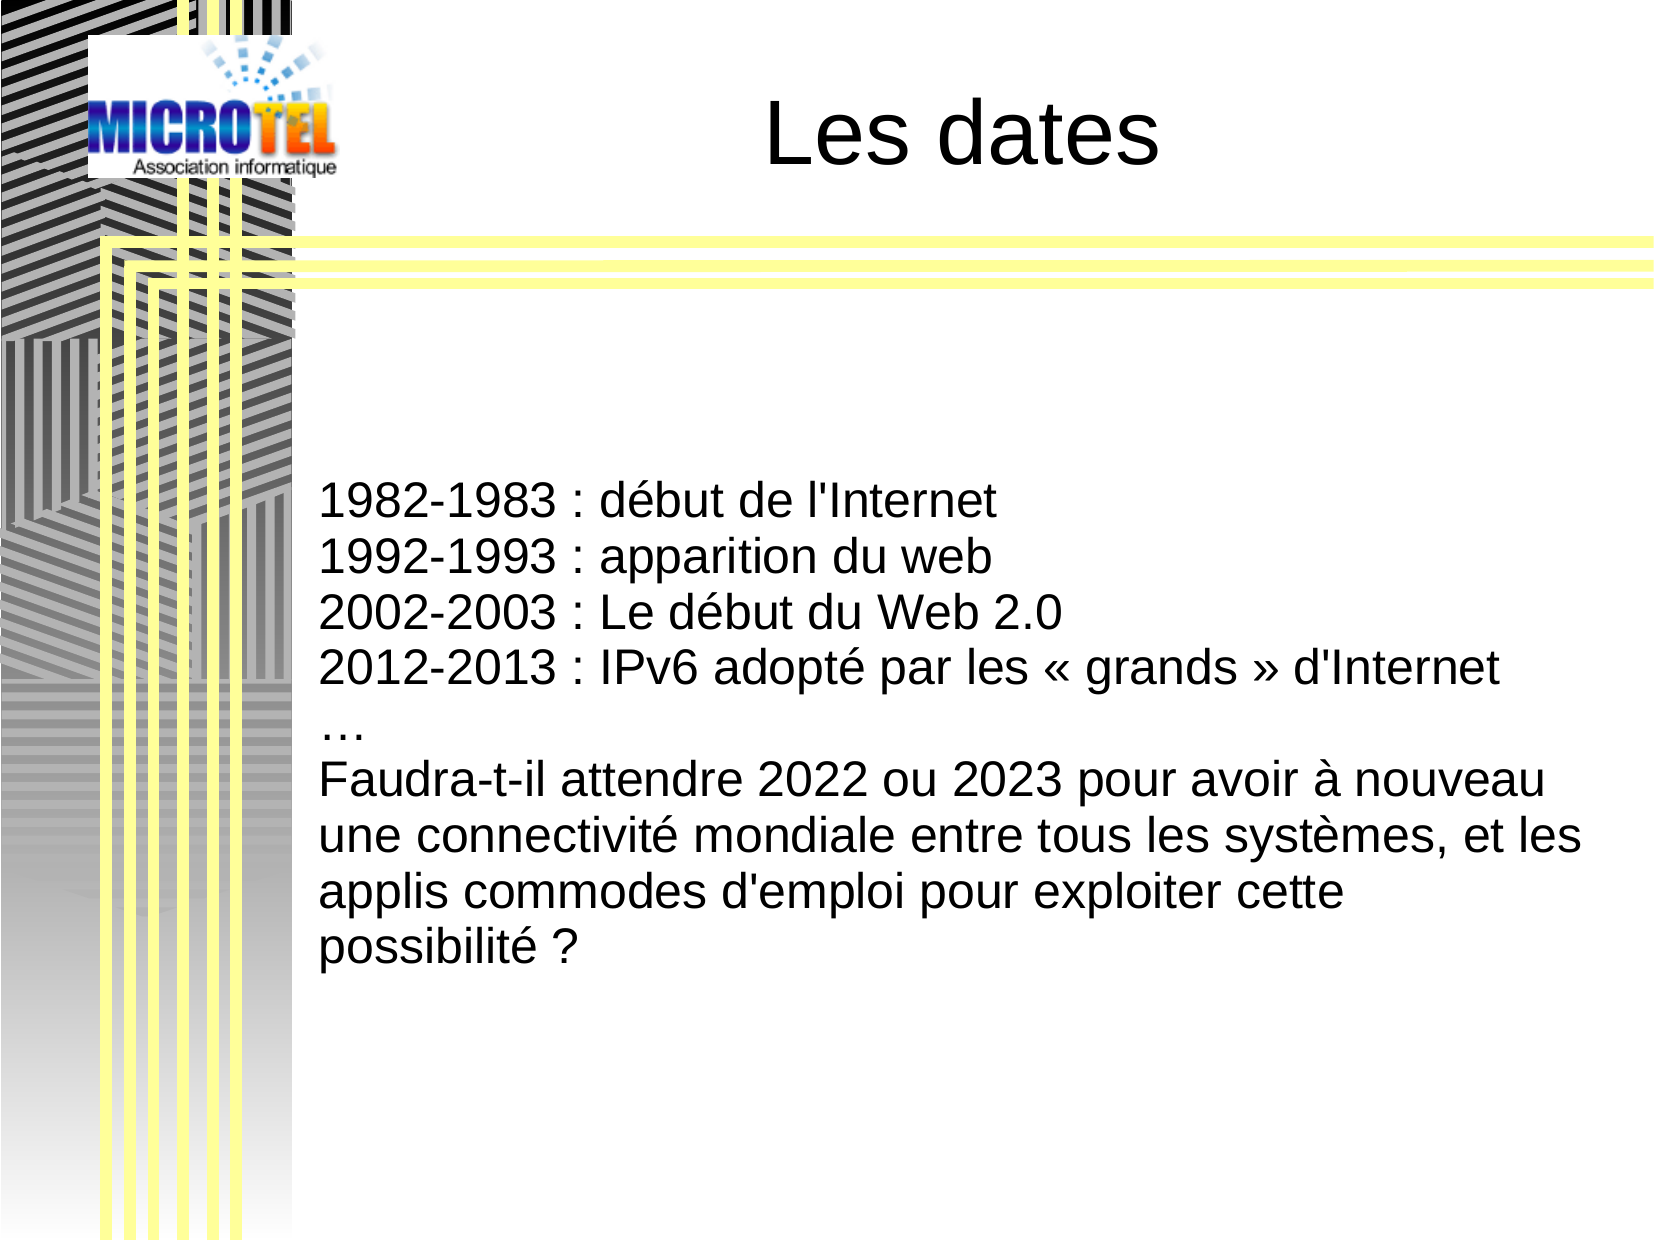

# Les dates
1982-1983 : début de l'Internet
1992-1993 : apparition du web
2002-2003 : Le début du Web 2.0
2012-2013 : IPv6 adopté par les « grands » d'Internet
…
Faudra-t-il attendre 2022 ou 2023 pour avoir à nouveau une connectivité mondiale entre tous les systèmes, et les applis commodes d'emploi pour exploiter cette possibilité ?